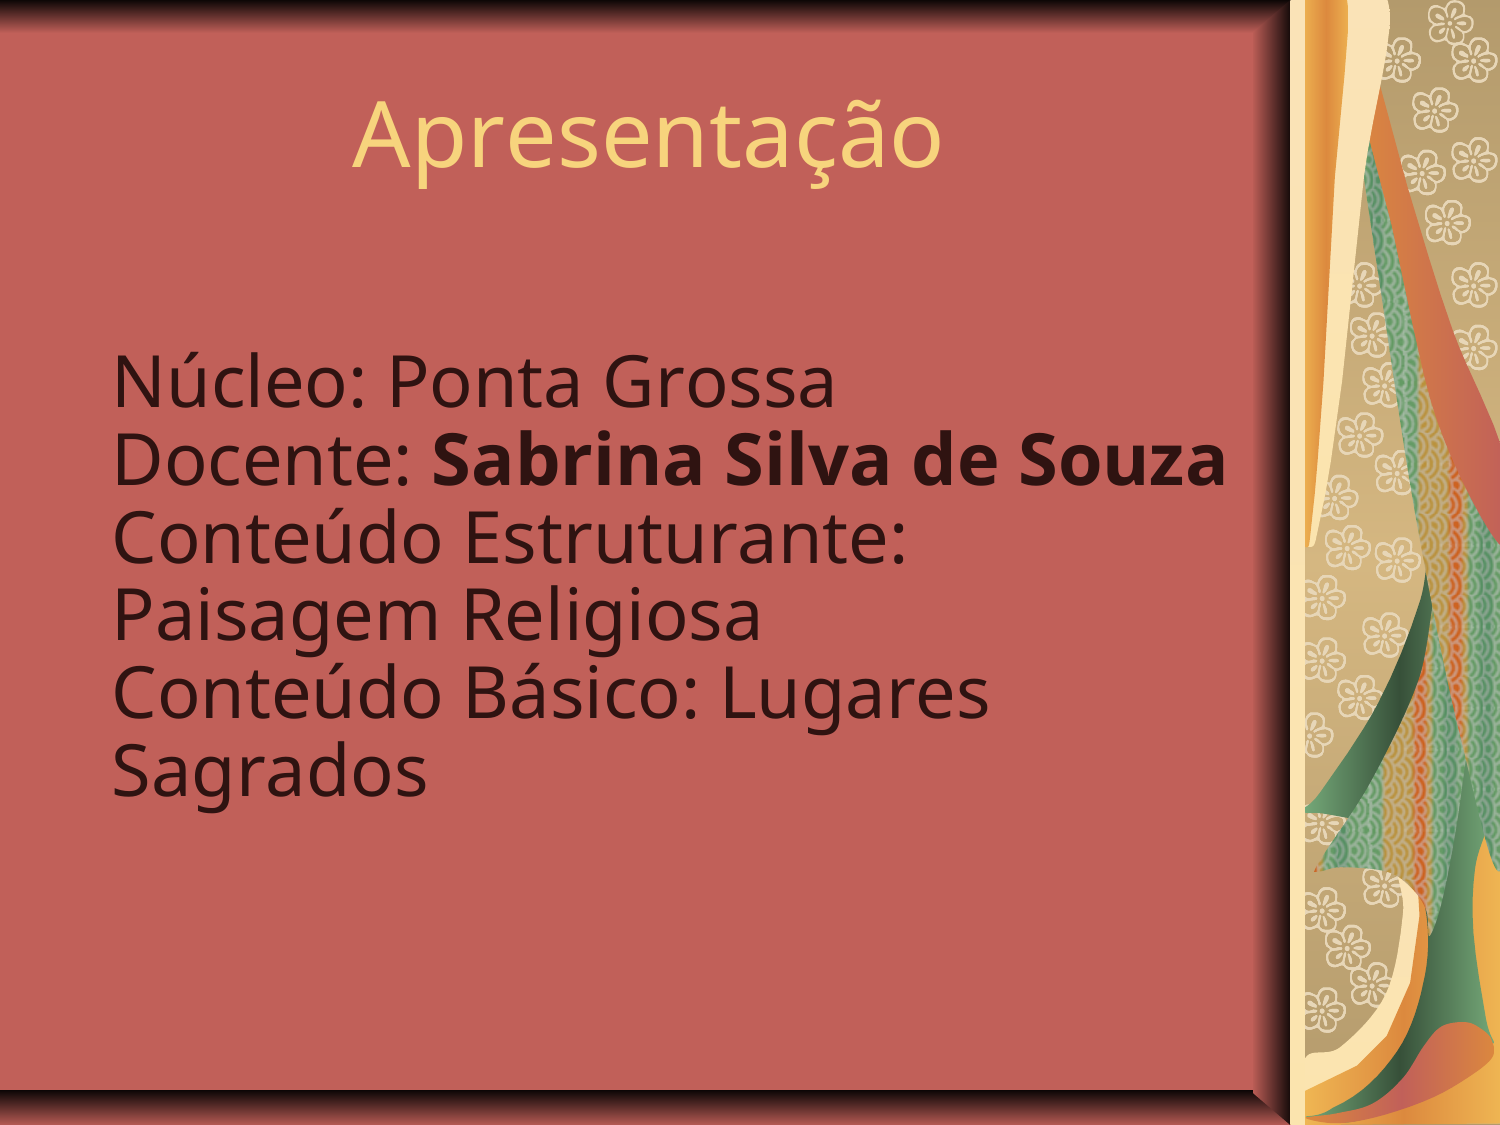

# Apresentação
	Núcleo: Ponta Grossa
Docente: Sabrina Silva de Souza
Conteúdo Estruturante: Paisagem Religiosa
Conteúdo Básico: Lugares Sagrados